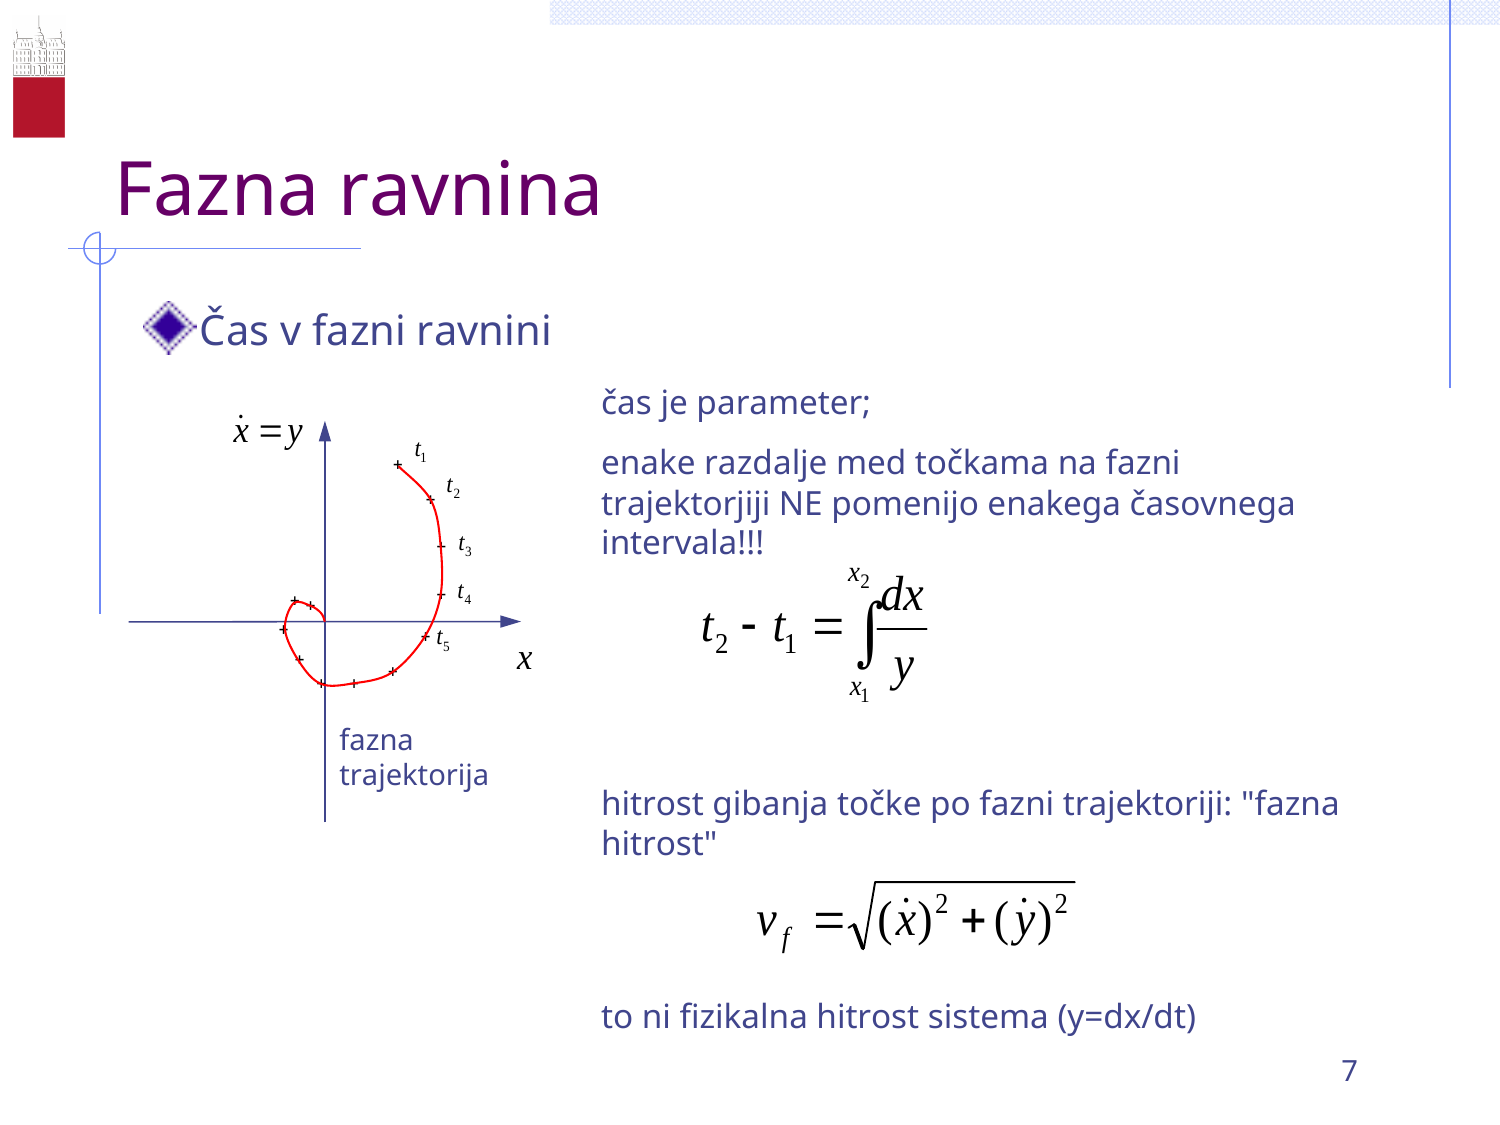

Fazna ravnina
# Čas v fazni ravnini
čas je parameter;
enake razdalje med točkama na fazni trajektorjiji NE pomenijo enakega časovnega intervala!!!
fazna trajektorija
hitrost gibanja točke po fazni trajektoriji: "fazna hitrost"
to ni fizikalna hitrost sistema (y=dx/dt)